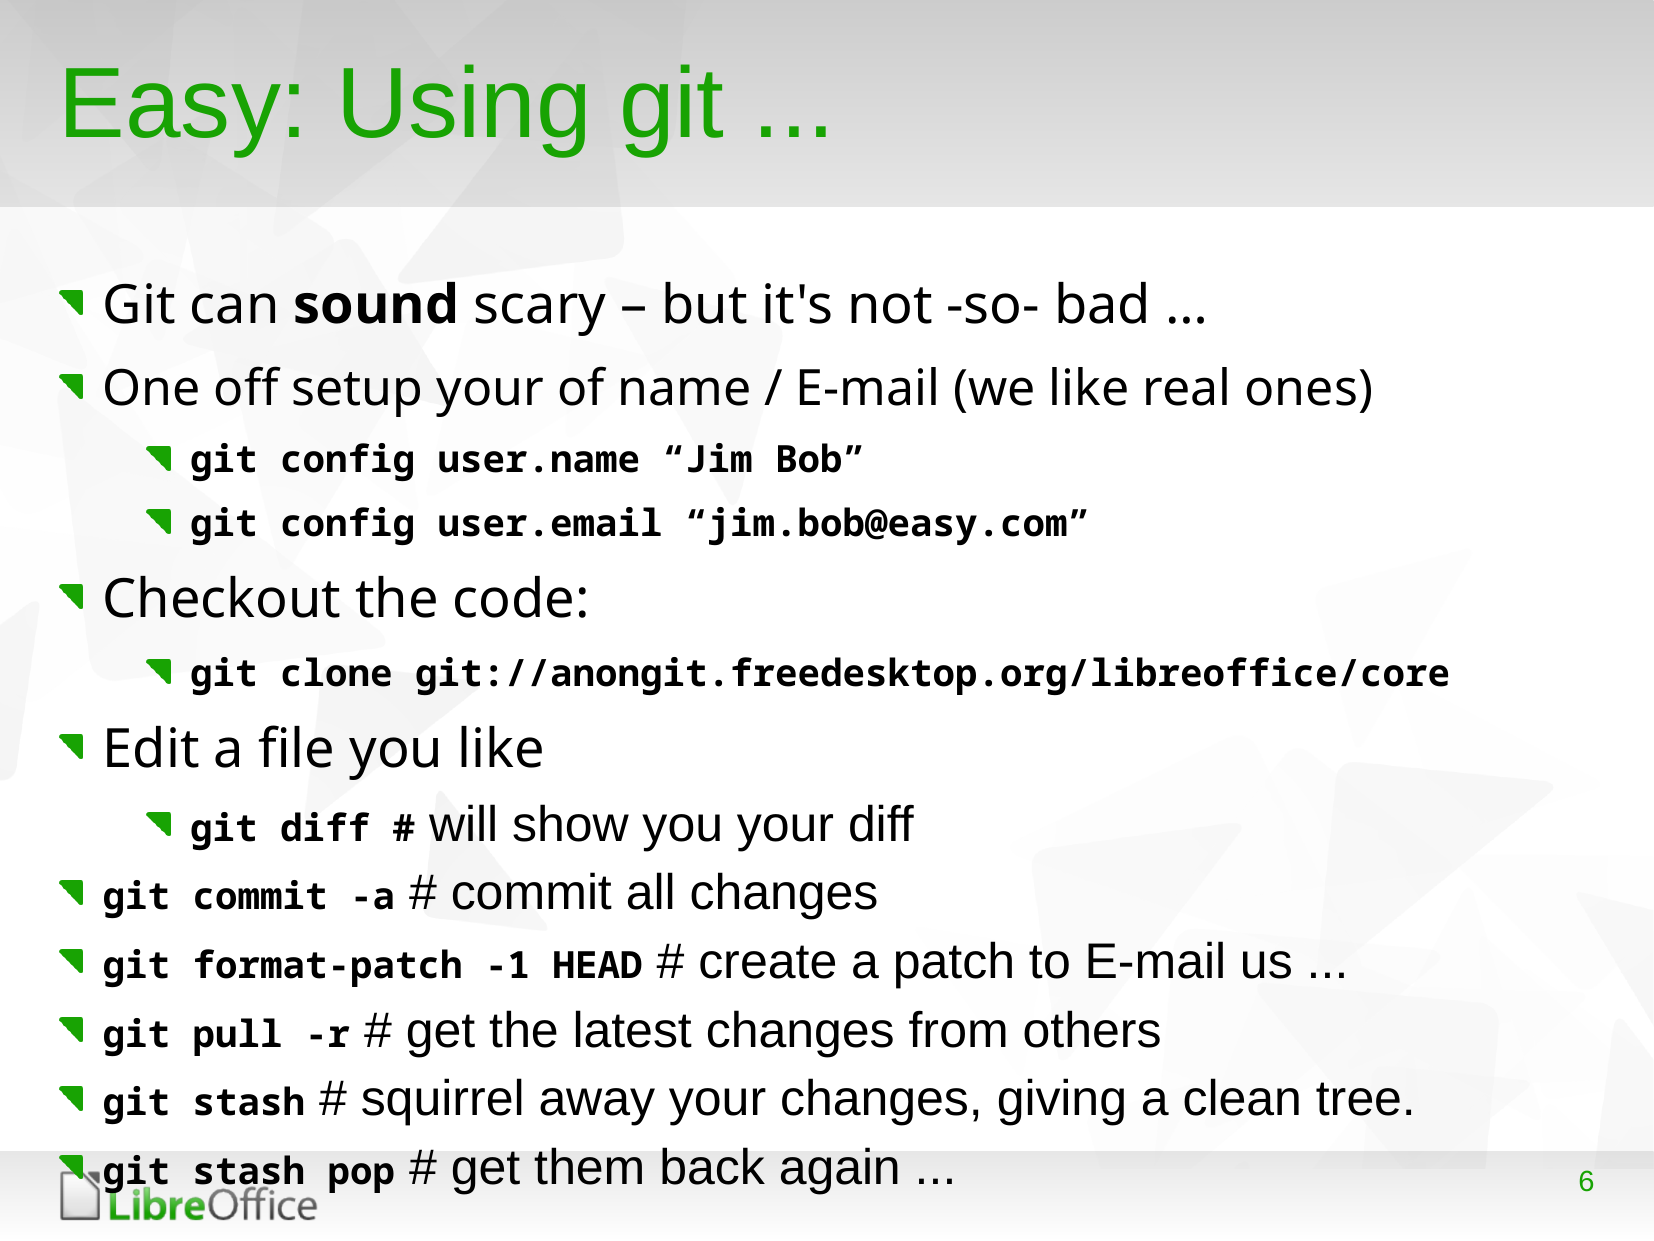

# Easy: Using git ...
Git can sound scary – but it's not -so- bad …
One off setup your of name / E-mail (we like real ones)
git config user.name “Jim Bob”
git config user.email “jim.bob@easy.com”
Checkout the code:
git clone git://anongit.freedesktop.org/libreoffice/core
Edit a file you like
git diff # will show you your diff
git commit -a # commit all changes
git format-patch -1 HEAD # create a patch to E-mail us ...
git pull -r # get the latest changes from others
git stash # squirrel away your changes, giving a clean tree.
git stash pop # get them back again ...
6